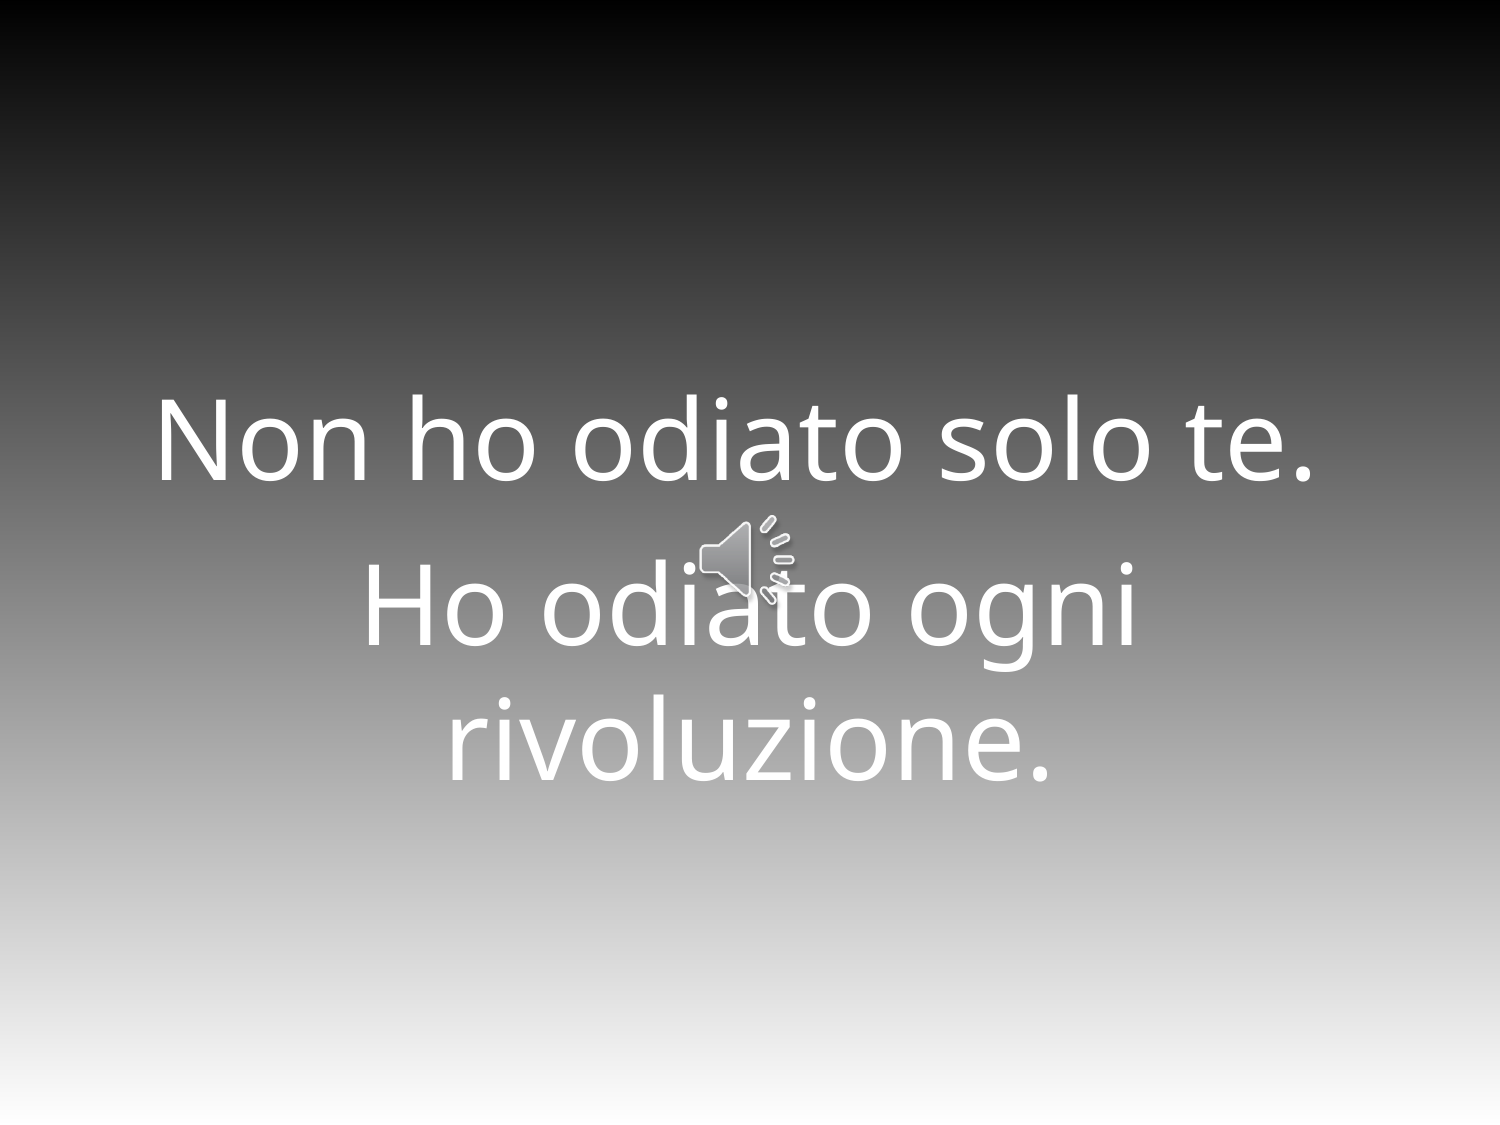

# Non ho odiato solo te.
Ho odiato ogni rivoluzione.